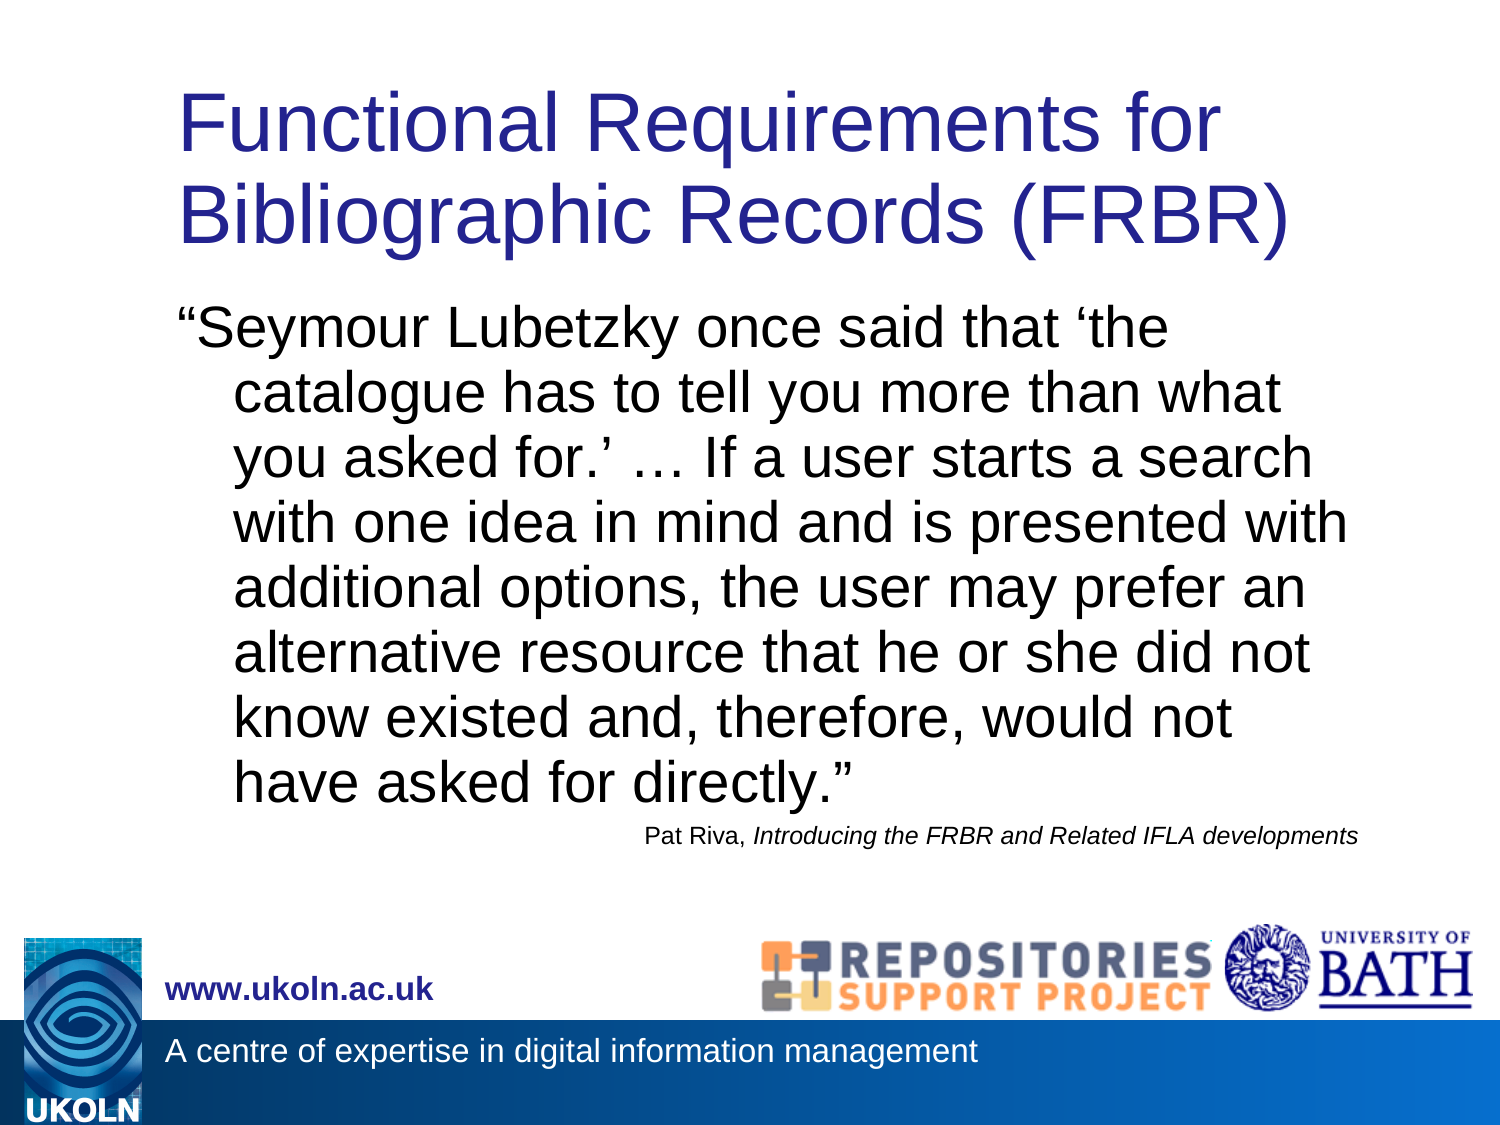

# Functional Requirements for Bibliographic Records (FRBR)
“Seymour Lubetzky once said that ‘the catalogue has to tell you more than what you asked for.’ … If a user starts a search with one idea in mind and is presented with additional options, the user may prefer an alternative resource that he or she did not know existed and, therefore, would not have asked for directly.”
Pat Riva, Introducing the FRBR and Related IFLA developments